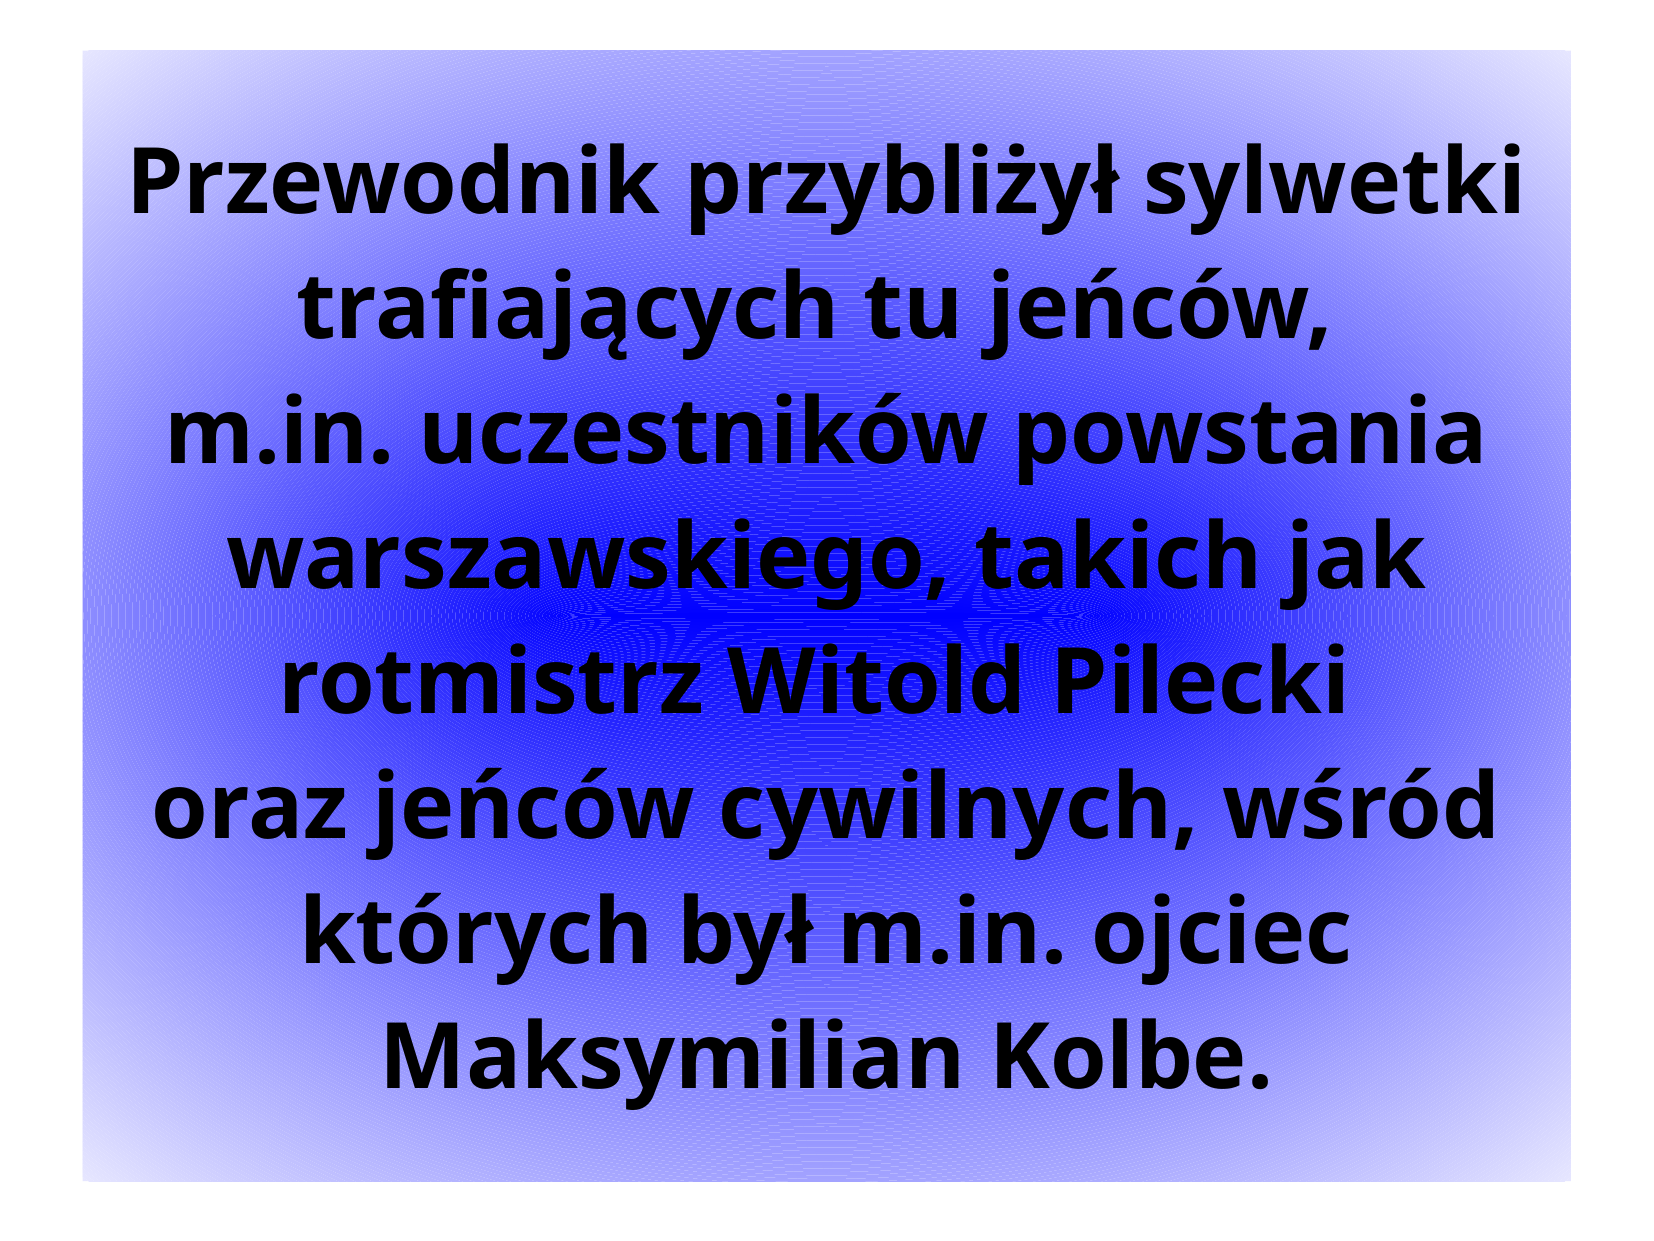

# Przewodnik przybliżył sylwetki trafiających tu jeńców, m.in. uczestników powstania warszawskiego, takich jak rotmistrz Witold Pilecki oraz jeńców cywilnych, wśród których był m.in. ojciec Maksymilian Kolbe.